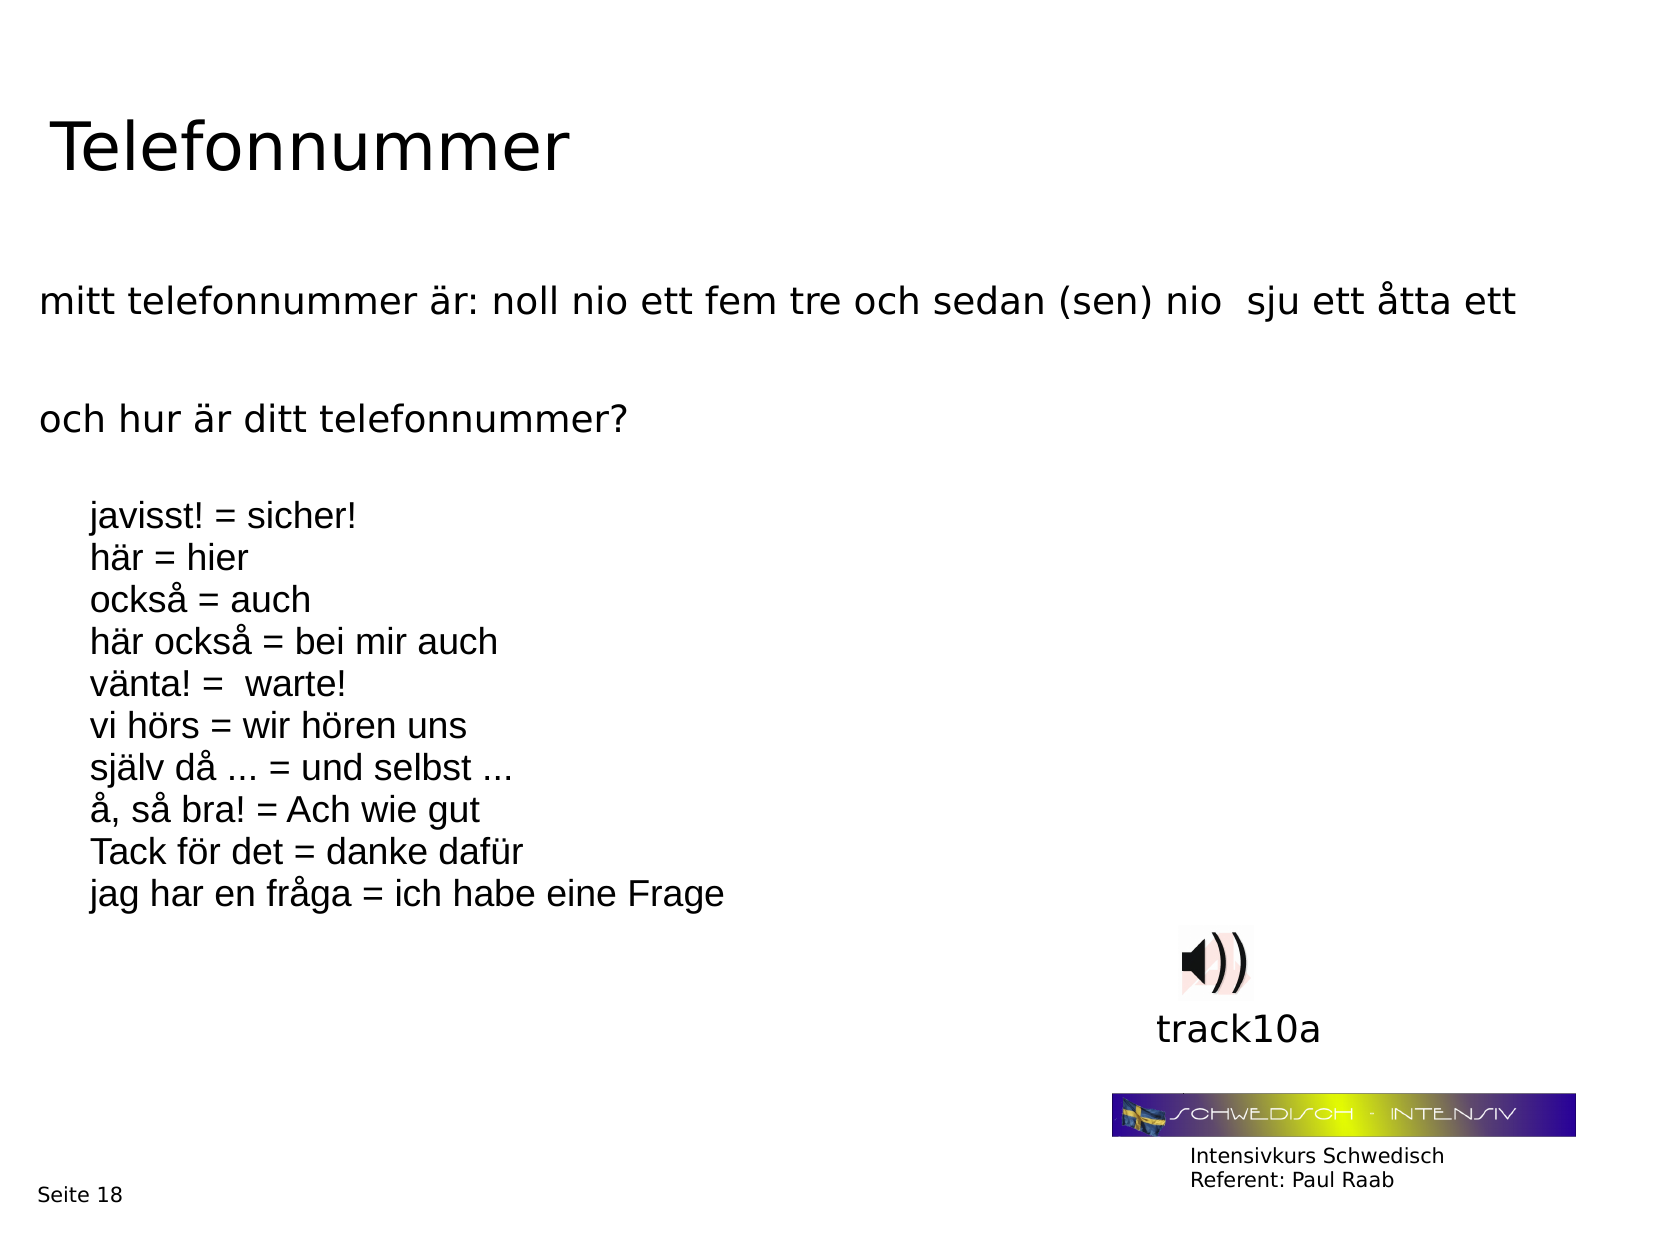

Telefonnummer
mitt telefonnummer är: noll nio ett fem tre och sedan (sen) nio sju ett åtta ett
och hur är ditt telefonnummer?
javisst! = sicher!
här = hier
också = auch
här också = bei mir auch
vänta! = warte!
vi hörs = wir hören uns
själv då ... = und selbst ...
å, så bra! = Ach wie gut
Tack för det = danke dafür
jag har en fråga = ich habe eine Frage
track10a